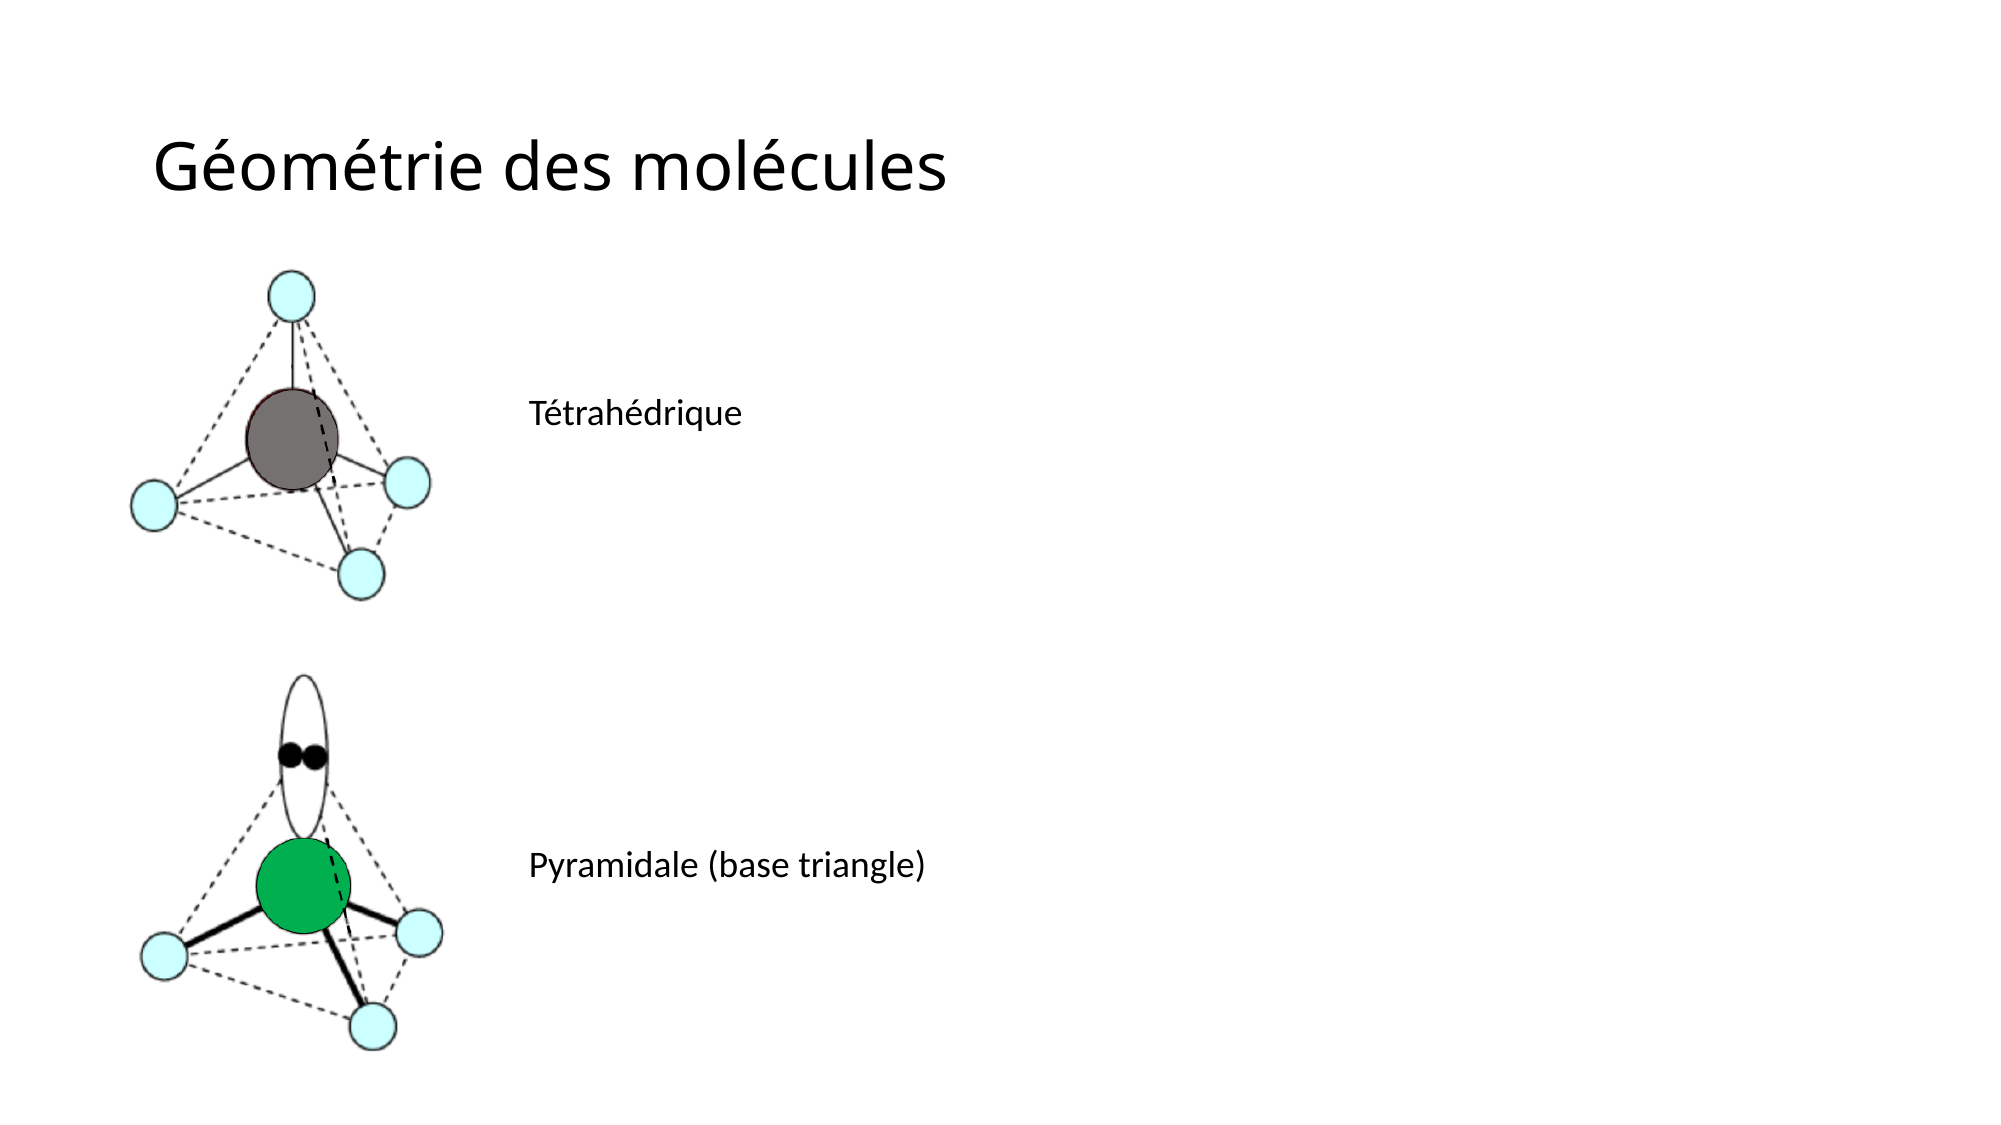

# Géométrie des molécules
Tétrahédrique
Pyramidale (base triangle)